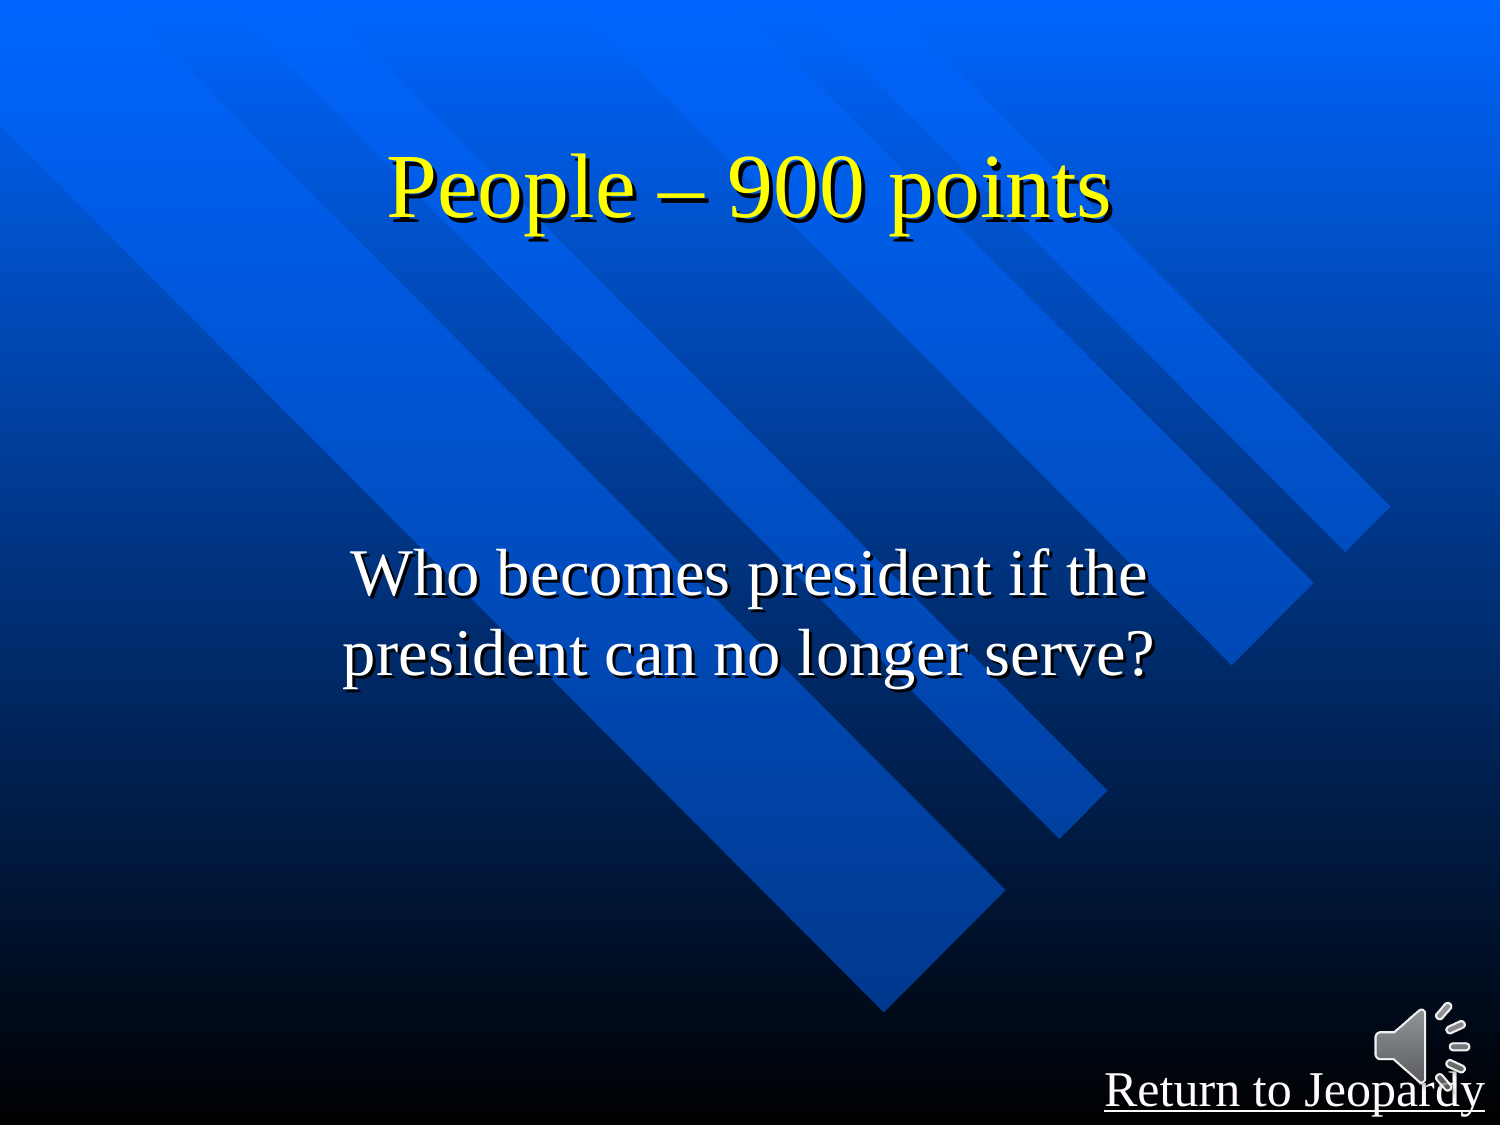

# People – 900 points
Who becomes president if the president can no longer serve?
Return to Jeopardy